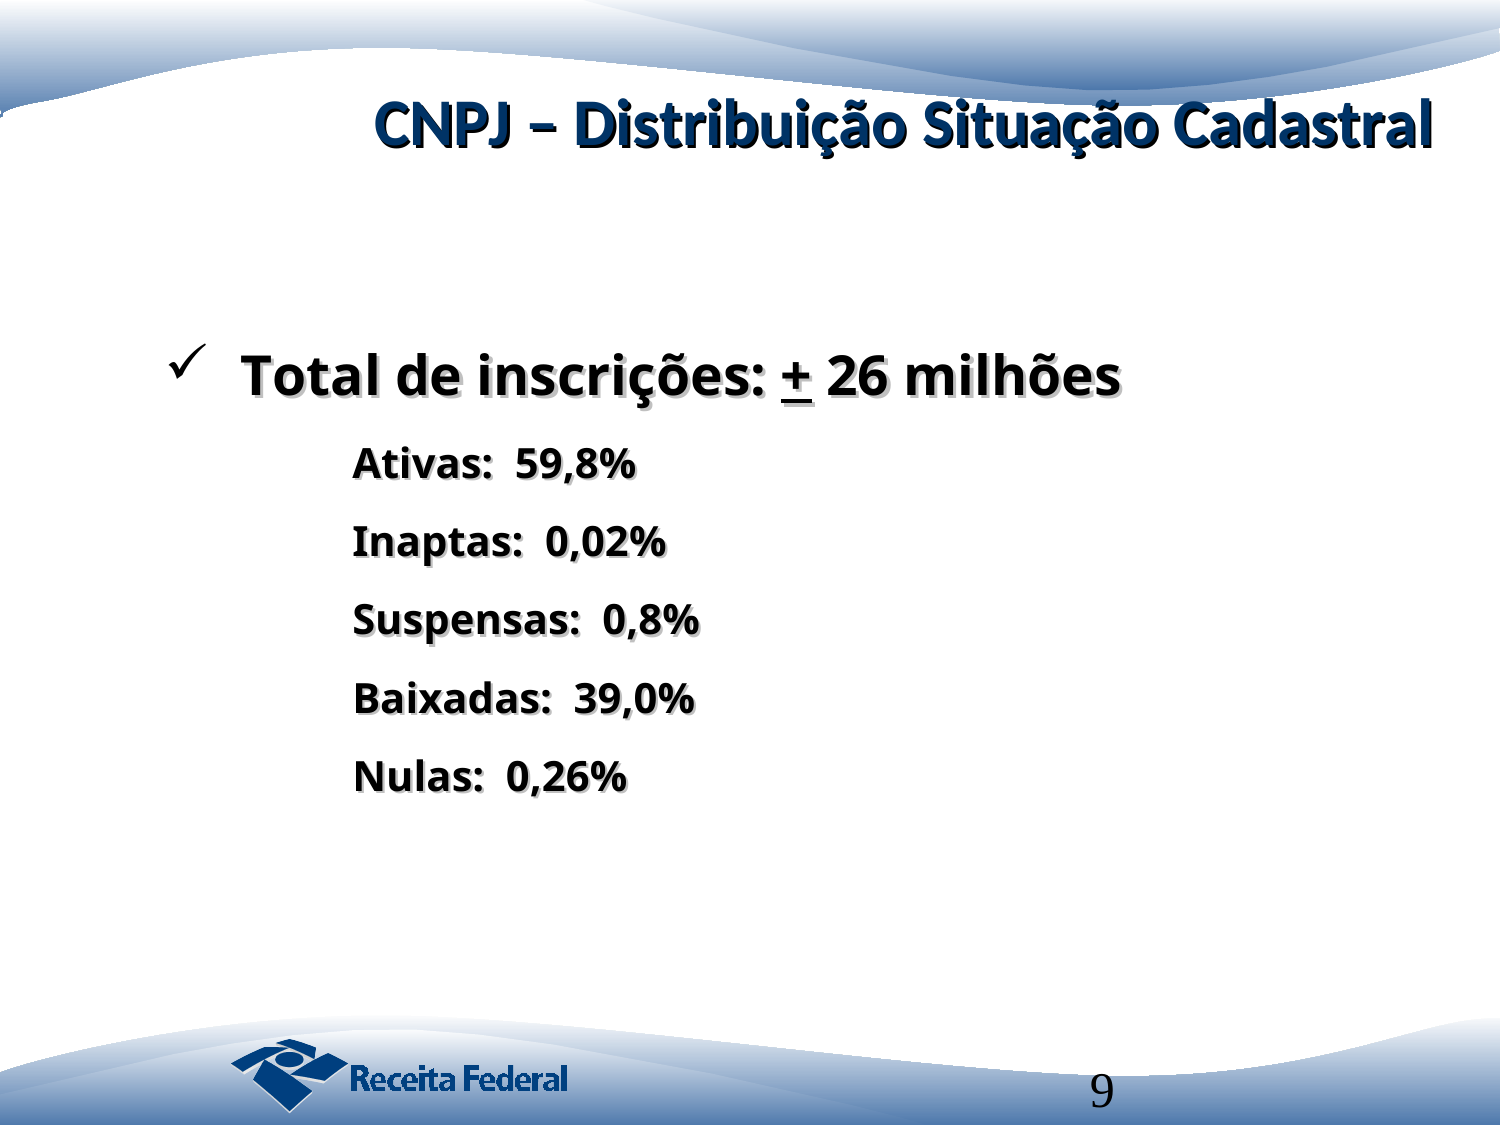

# CNPJ – Distribuição Situação Cadastral
 Total de inscrições: + 26 milhões
Ativas: 59,8%
Inaptas: 0,02%
Suspensas: 0,8%
Baixadas: 39,0%
Nulas: 0,26%
9